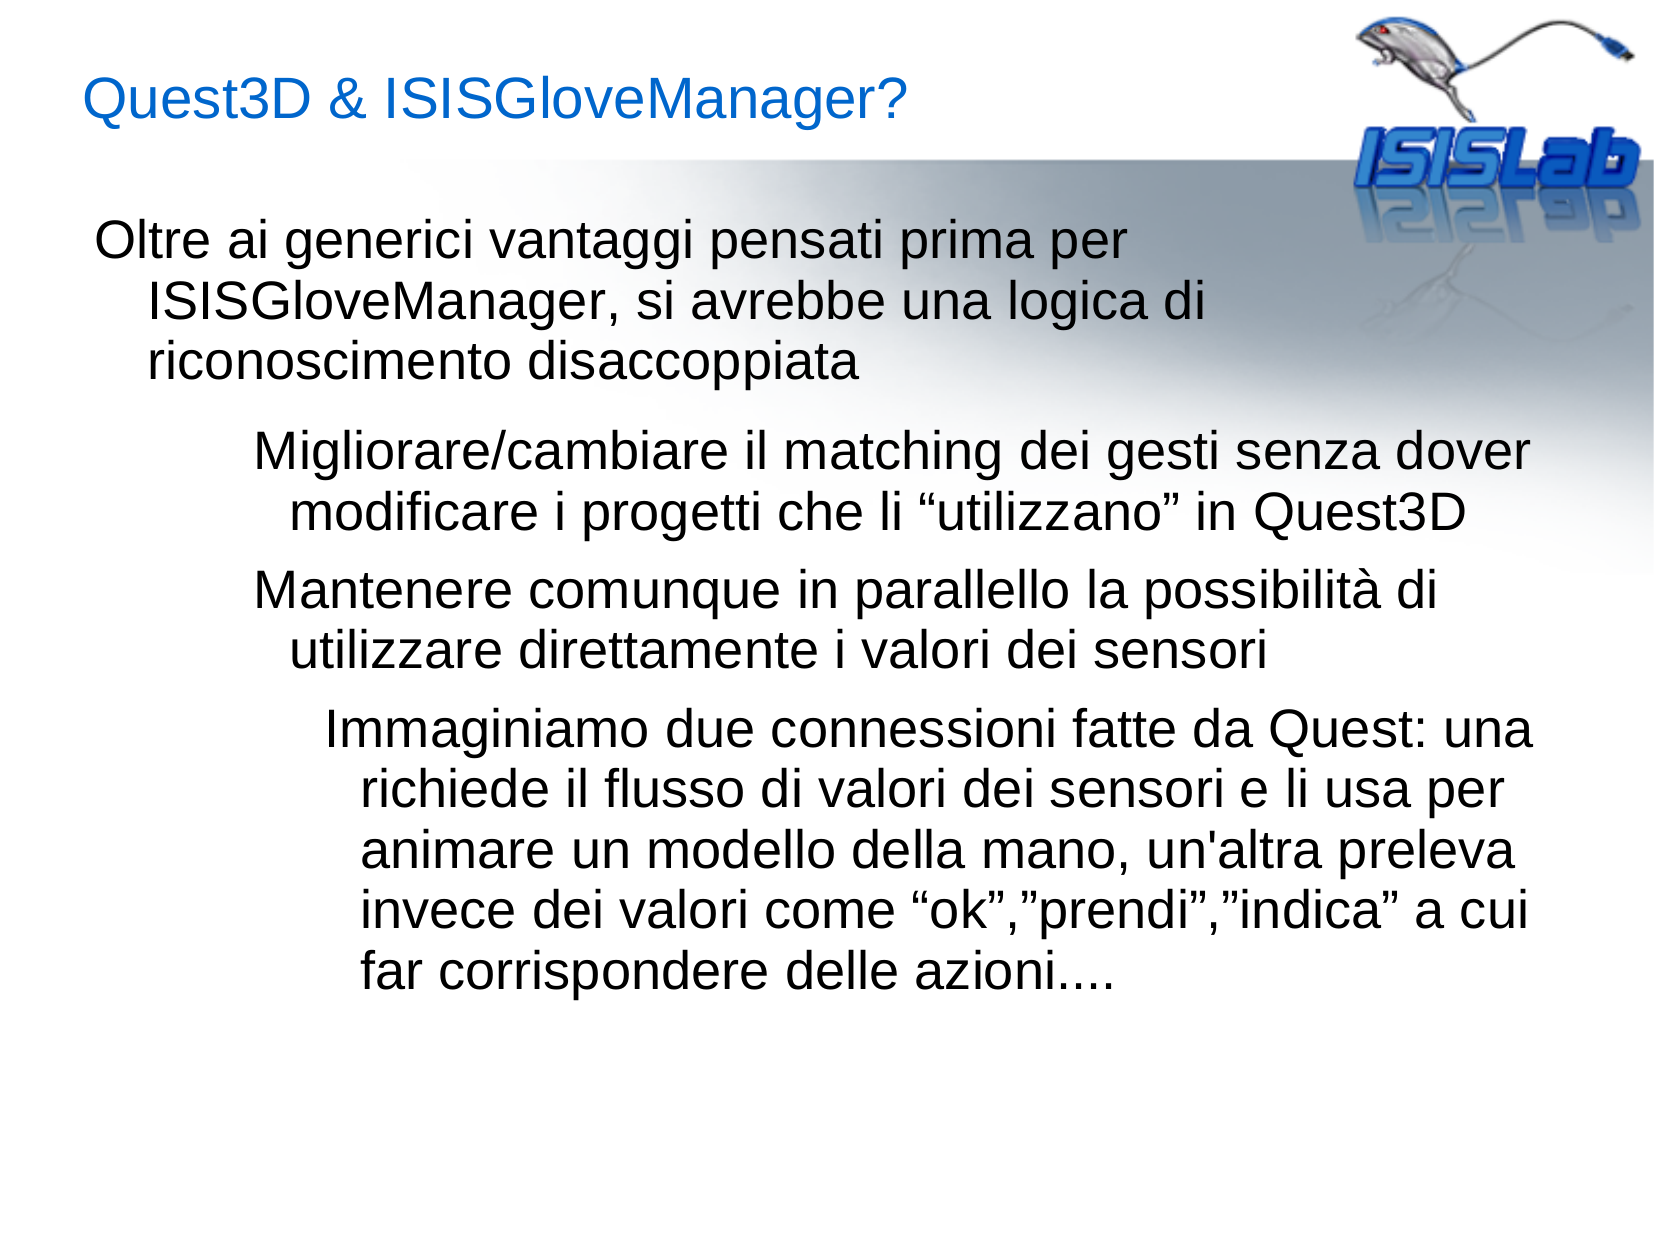

# Quest3D & ISISGloveManager?
Oltre ai generici vantaggi pensati prima per ISISGloveManager, si avrebbe una logica di riconoscimento disaccoppiata
Migliorare/cambiare il matching dei gesti senza dover modificare i progetti che li “utilizzano” in Quest3D
Mantenere comunque in parallello la possibilità di utilizzare direttamente i valori dei sensori
Immaginiamo due connessioni fatte da Quest: una richiede il flusso di valori dei sensori e li usa per animare un modello della mano, un'altra preleva invece dei valori come “ok”,”prendi”,”indica” a cui far corrispondere delle azioni....